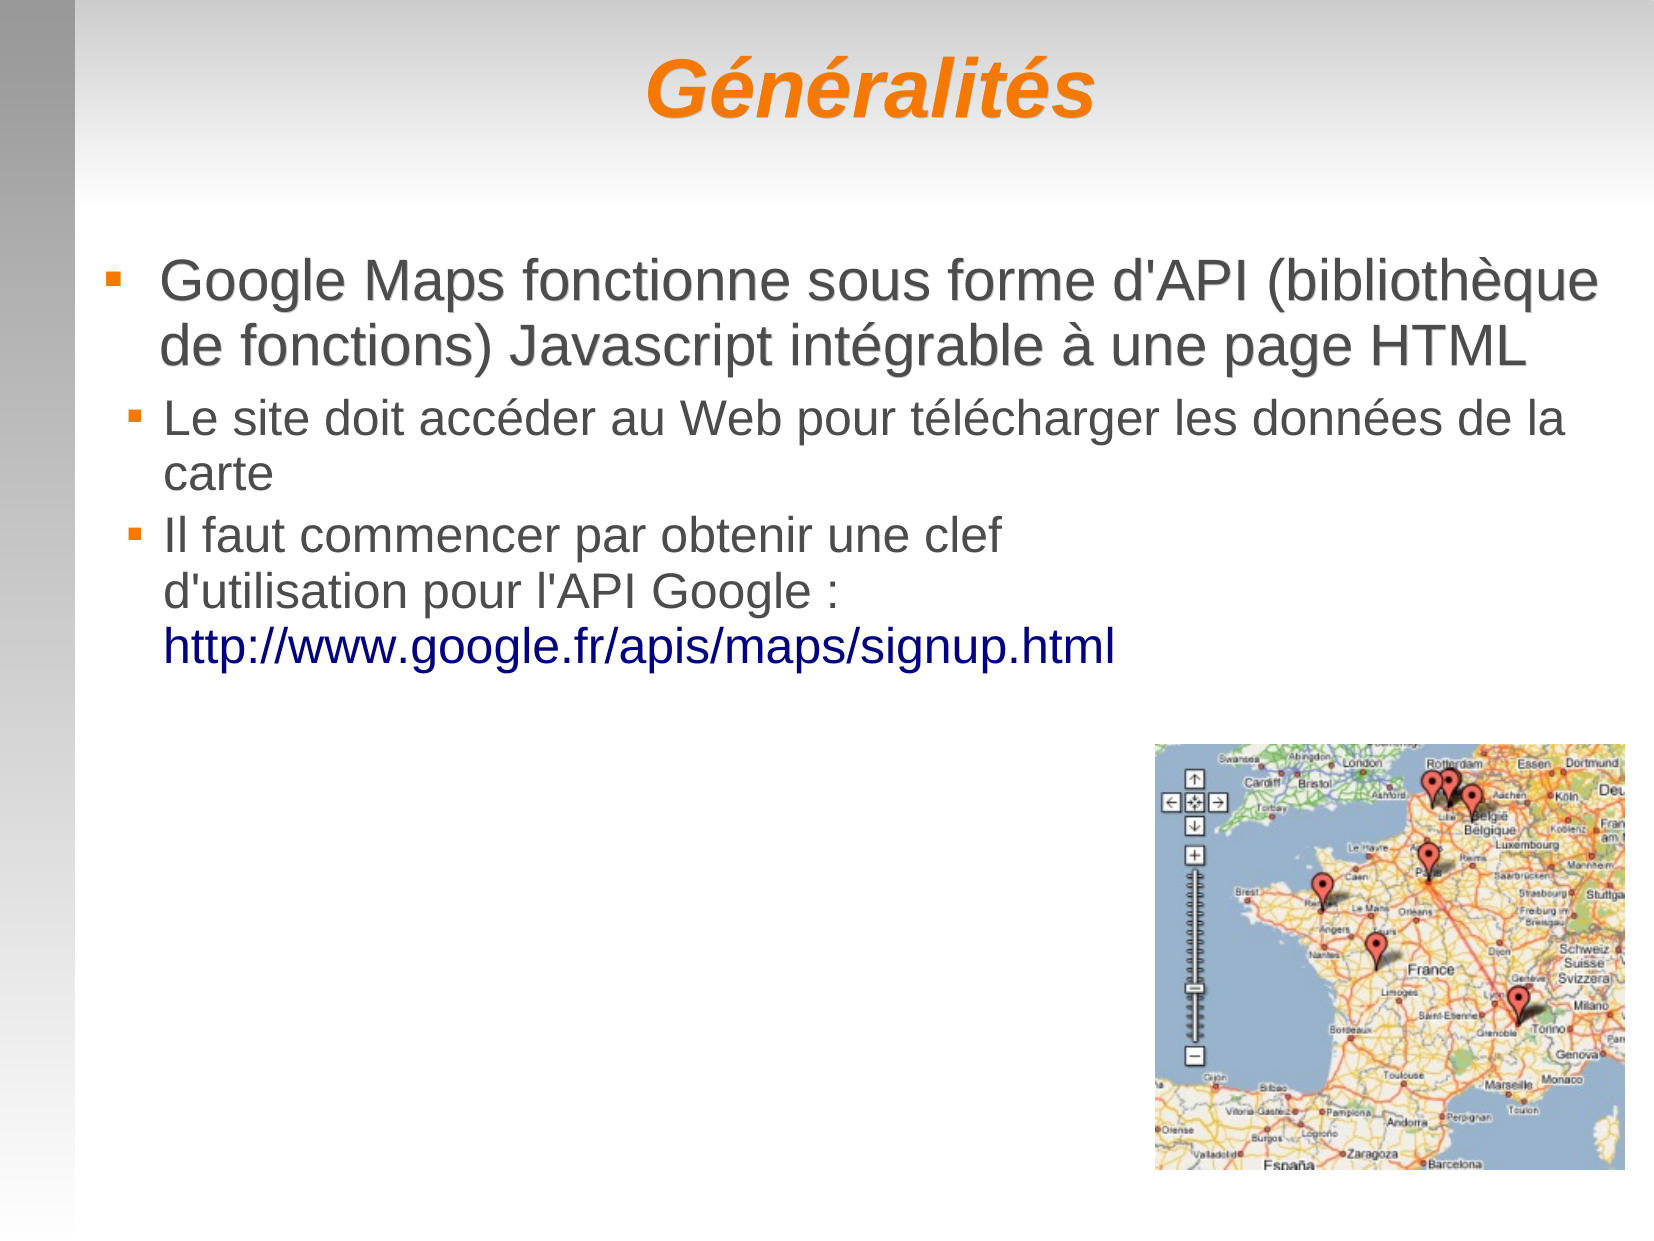

# Généralités
Google Maps fonctionne sous forme d'API (bibliothèque de fonctions) Javascript intégrable à une page HTML
Le site doit accéder au Web pour télécharger les données de la carte
Il faut commencer par obtenir une clef
d'utilisation pour l'API Google :
http://www.google.fr/apis/maps/signup.html